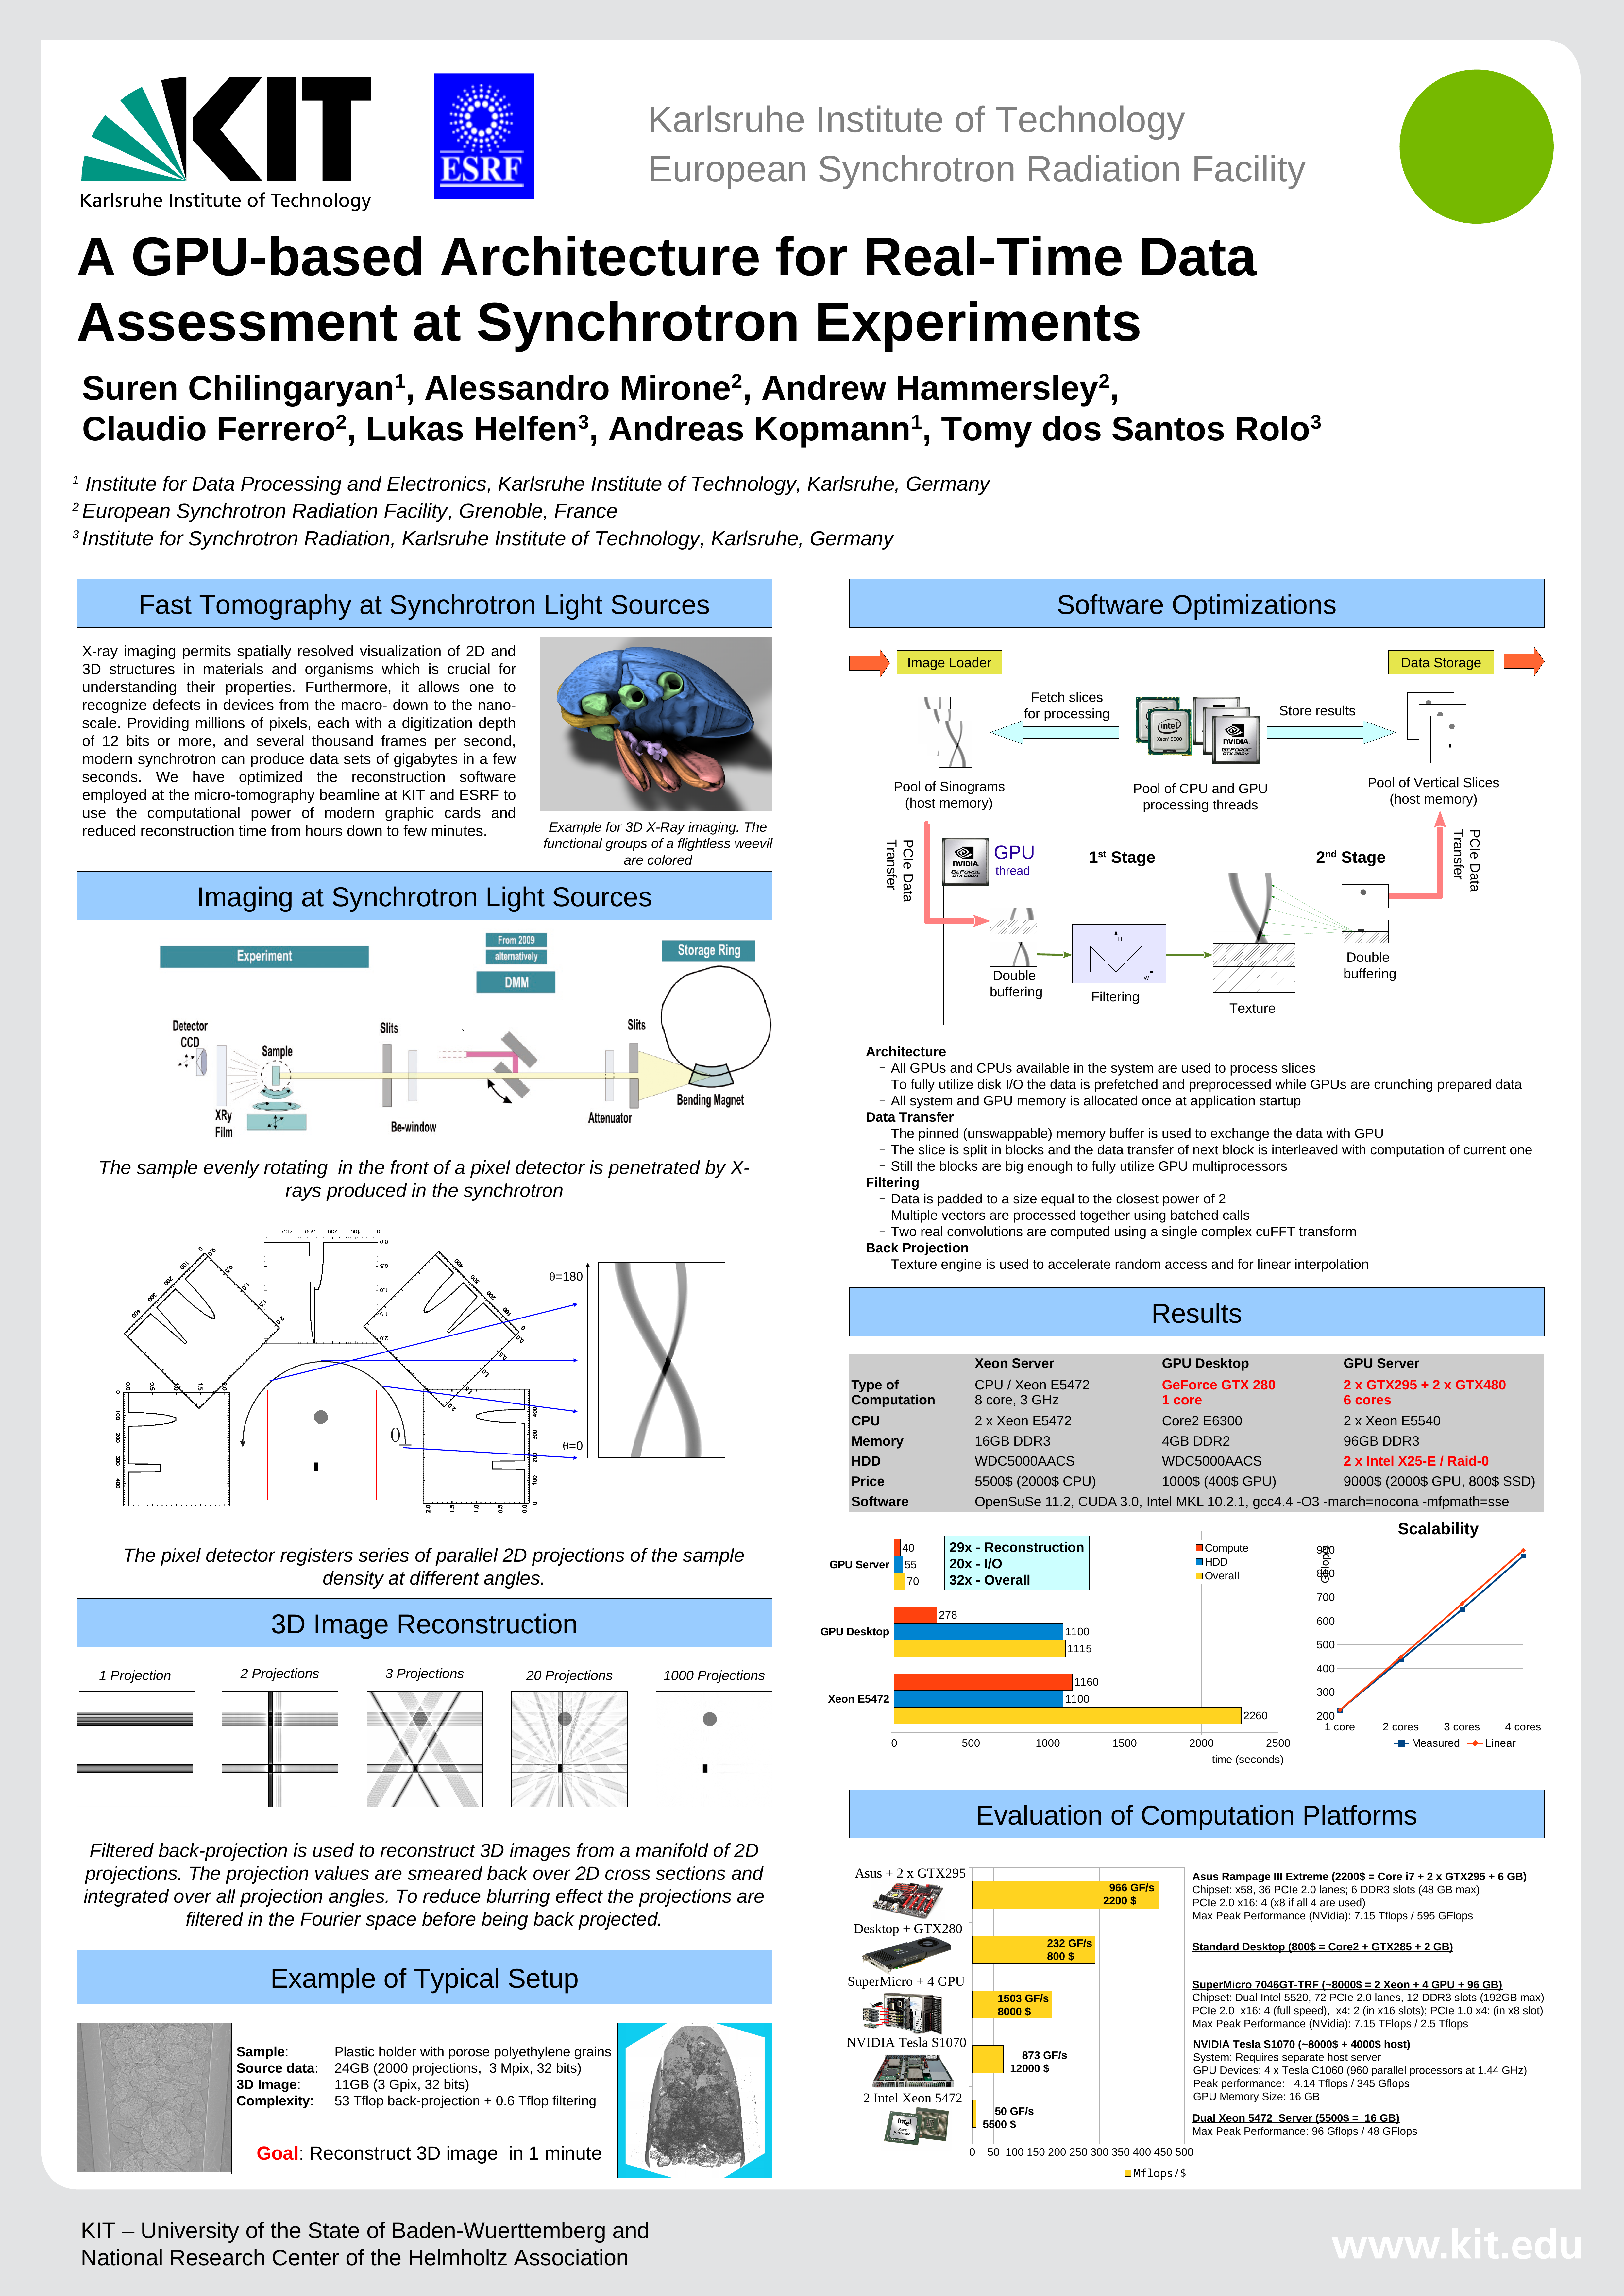

Karlsruhe Institute of Technology
European Synchrotron Radiation Facility
# A GPU-based Architecture for Real-Time Data Assessment at Synchrotron Experiments
Suren Chilingaryan1, Alessandro Mirone2, Andrew Hammersley2,
Claudio Ferrero2, Lukas Helfen3, Andreas Kopmann1, Tomy dos Santos Rolo3
1 Institute for Data Processing and Electronics, Karlsruhe Institute of Technology, Karlsruhe, Germany
2 European Synchrotron Radiation Facility, Grenoble, France
3 Institute for Synchrotron Radiation, Karlsruhe Institute of Technology, Karlsruhe, Germany
Fast Tomography at Synchrotron Light Sources
Software Optimizations
X-ray imaging permits spatially resolved visualization of 2D and 3D structures in materials and organisms which is crucial for understanding their properties. Furthermore, it allows one to recognize defects in devices from the macro- down to the nano-scale. Providing millions of pixels, each with a digitization depth of 12 bits or more, and several thousand frames per second, modern synchrotron can produce data sets of gigabytes in a few seconds. We have optimized the reconstruction software employed at the micro-tomography beamline at KIT and ESRF to use the computational power of modern graphic cards and reduced reconstruction time from hours down to few minutes.
Image Loader
Data Storage
Fetch slices
for processing
Store results
Pool of Vertical Slices
(host memory)
Pool of Sinograms
 (host memory)
Pool of CPU and GPU
processing threads
GPU
 thread
1st Stage
2nd Stage
PCIe Data
Transfer
PCIe Data
Transfer
H
W
Double
buffering
Double
buffering
Filtering
Texture
Example for 3D X-Ray imaging. The functional groups of a flightless weevil are colored
Imaging at Synchrotron Light Sources
`
Architecture
All GPUs and CPUs available in the system are used to process slices
To fully utilize disk I/O the data is prefetched and preprocessed while GPUs are crunching prepared data
All system and GPU memory is allocated once at application startup
Data Transfer
The pinned (unswappable) memory buffer is used to exchange the data with GPU
The slice is split in blocks and the data transfer of next block is interleaved with computation of current one
Still the blocks are big enough to fully utilize GPU multiprocessors
Filtering
Data is padded to a size equal to the closest power of 2
Multiple vectors are processed together using batched calls
Two real convolutions are computed using a single complex cuFFT transform
Back Projection
Texture engine is used to accelerate random access and for linear interpolation
The sample evenly rotating in the front of a pixel detector is penetrated by X-rays produced in the synchrotron
=180
Results
| | Xeon Server | GPU Desktop | GPU Server |
| --- | --- | --- | --- |
| Type of Computation | CPU / Xeon E5472 8 core, 3 GHz | GeForce GTX 280 1 core | 2 x GTX295 + 2 x GTX480 6 cores |
| CPU | 2 x Xeon E5472 | Core2 E6300 | 2 x Xeon E5540 |
| Memory | 16GB DDR3 | 4GB DDR2 | 96GB DDR3 |
| HDD | WDC5000AACS | WDC5000AACS | 2 x Intel X25-E / Raid-0 |
| Price | 5500$ (2000$ CPU) | 1000$ (400$ GPU) | 9000$ (2000$ GPU, 800$ SSD) |
| Software | OpenSuSe 11.2, CUDA 3.0, Intel MKL 10.2.1, gcc4.4 -O3 -march=nocona -mfpmath=sse | | |
=0
### Chart
| Category | Overall | HDD | Compute |
|---|---|---|---|
| Xeon E5472 | 2260.0 | 1100.0 | 1160.0 |
| GPU Desktop | 1115.0 | 1100.0 | 278.0 |
| GPU Server | 70.0 | 55.0 | 40.0 |Scalability
29x - Reconstruction
20x - I/O
32x - Overall
### Chart
| Category | Measured | Linear |
|---|---|---|
| 1 core | 224.366671776138 | 224.37 |
| 2 cores | 436.453466363078 | 448.74 |
| 3 cores | 648.522125945138 | 673.16 |
| 4 cores | 873.655862908669 | 897.48 |The pixel detector registers series of parallel 2D projections of the sample density at different angles.
3D Image Reconstruction
2 Projections
3 Projections
1 Projection
20 Projections
1000 Projections
Evaluation of Computation Platforms
Filtered back-projection is used to reconstruct 3D images from a manifold of 2D projections. The projection values are smeared back over 2D cross sections and integrated over all projection angles. To reduce blurring effect the projections are filtered in the Fourier space before being back projected.
### Chart
| Category | Mflops/$ |
|---|---|
| ASUS + 2 x GTX295 | 439.0 |
| Desktop + GTX280 | 290.0 |
| SuperMicro + 4 GPU | 188.0 |
| Tesla S1070 | 73.0 |
| 2 Xeon 5472 | 9.0 |Asus + 2 x GTX295
Asus Rampage III Extreme (2200$ = Core i7 + 2 x GTX295 + 6 GB)
Chipset: x58, 36 PCIe 2.0 lanes; 6 DDR3 slots (48 GB max)
PCIe 2.0 x16: 4 (x8 if all 4 are used)
Max Peak Performance (NVidia): 7.15 Tflops / 595 GFlops
 966 GF/s
2200 $
Desktop + GTX280
232 GF/s
800 $
Standard Desktop (800$ = Core2 + GTX285 + 2 GB)
SuperMicro + 4 GPU
SuperMicro 7046GT-TRF (~8000$ = 2 Xeon + 4 GPU + 96 GB)
Chipset: Dual Intel 5520, 72 PCIe 2.0 lanes, 12 DDR3 slots (192GB max)
PCIe 2.0 x16: 4 (full speed), x4: 2 (in x16 slots); PCIe 1.0 x4: (in x8 slot)
Max Peak Performance (NVidia): 7.15 TFlops / 2.5 Tflops
1503 GF/s
8000 $
NVIDIA Tesla S1070
NVIDIA Tesla S1070 (~8000$ + 4000$ host)
System: Requires separate host server
GPU Devices: 4 x Tesla C1060 (960 parallel processors at 1.44 GHz)
Peak performance:	 4.14 Tflops / 345 Gflops
GPU Memory Size: 16 GB
 873 GF/s
12000 $
2 Intel Xeon 5472
 50 GF/s
5500 $
Dual Xeon 5472 Server (5500$ = 16 GB)
Max Peak Performance: 96 Gflops / 48 GFlops
Example of Typical Setup
Sample:	Plastic holder with porose polyethylene grains
Source data:	24GB (2000 projections, 3 Mpix, 32 bits)
3D Image: 	11GB (3 Gpix, 32 bits)
Complexity: 	53 Tflop back-projection + 0.6 Tflop filtering
Goal: Reconstruct 3D image in 1 minute